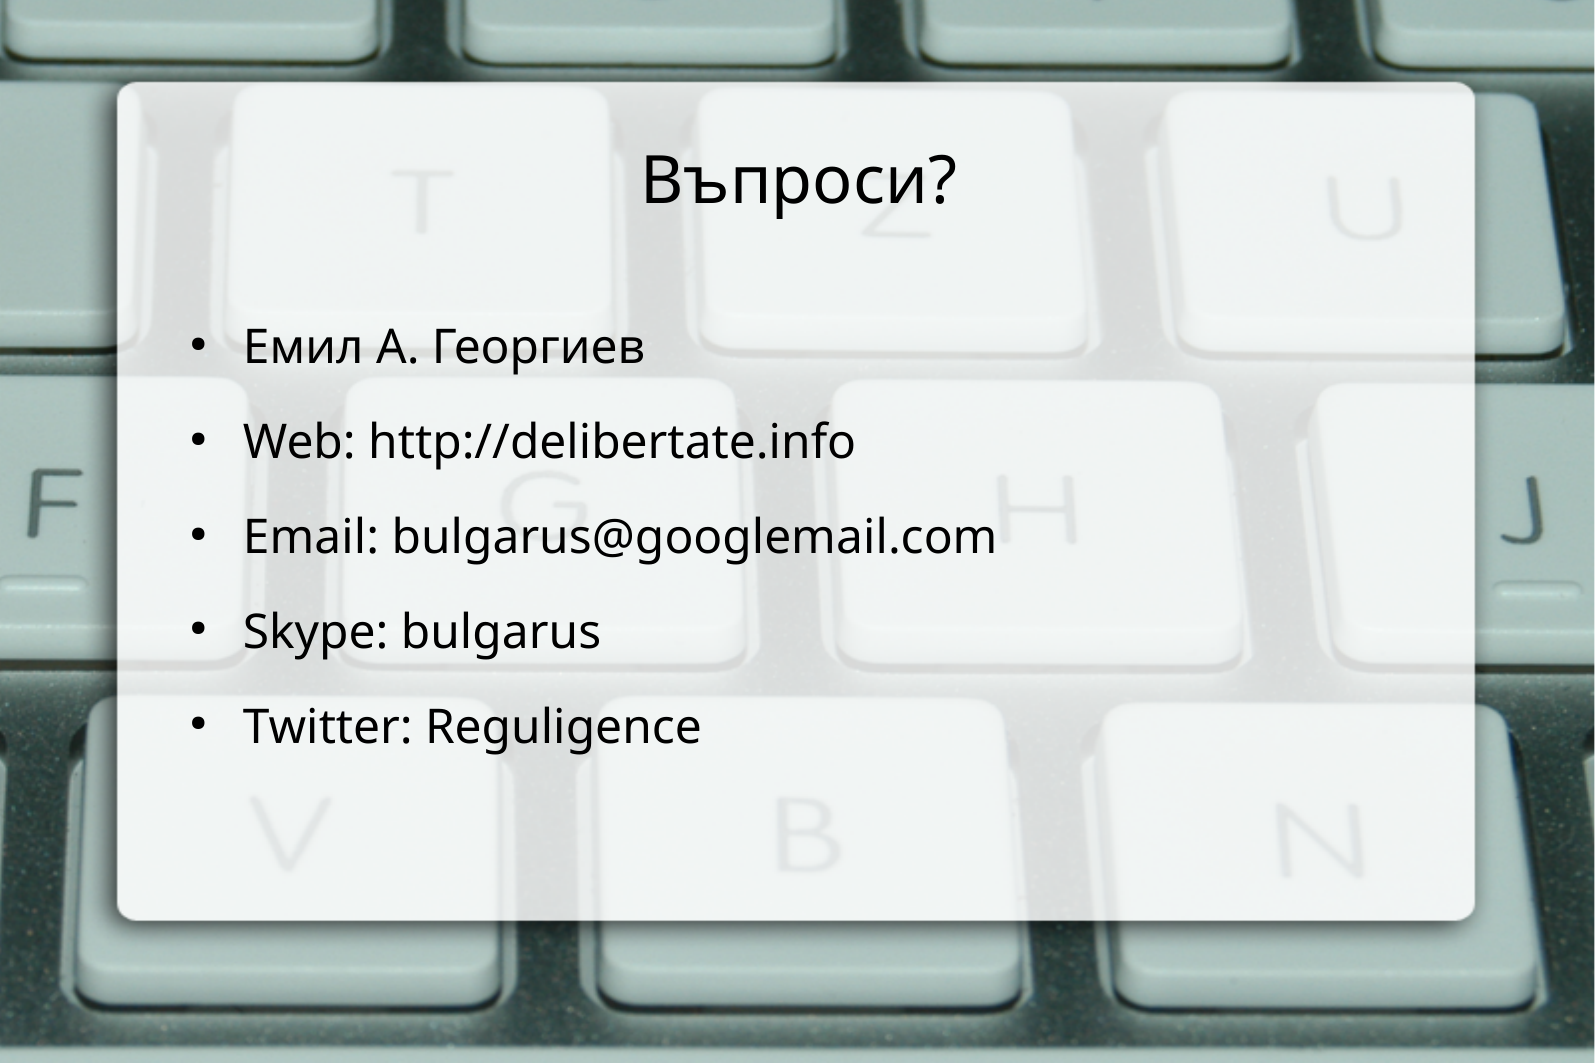

# Въпроси?
Емил А. Георгиев
Web: http://delibertate.info
Email: bulgarus@googlemail.com
Skype: bulgarus
Twitter: Reguligence